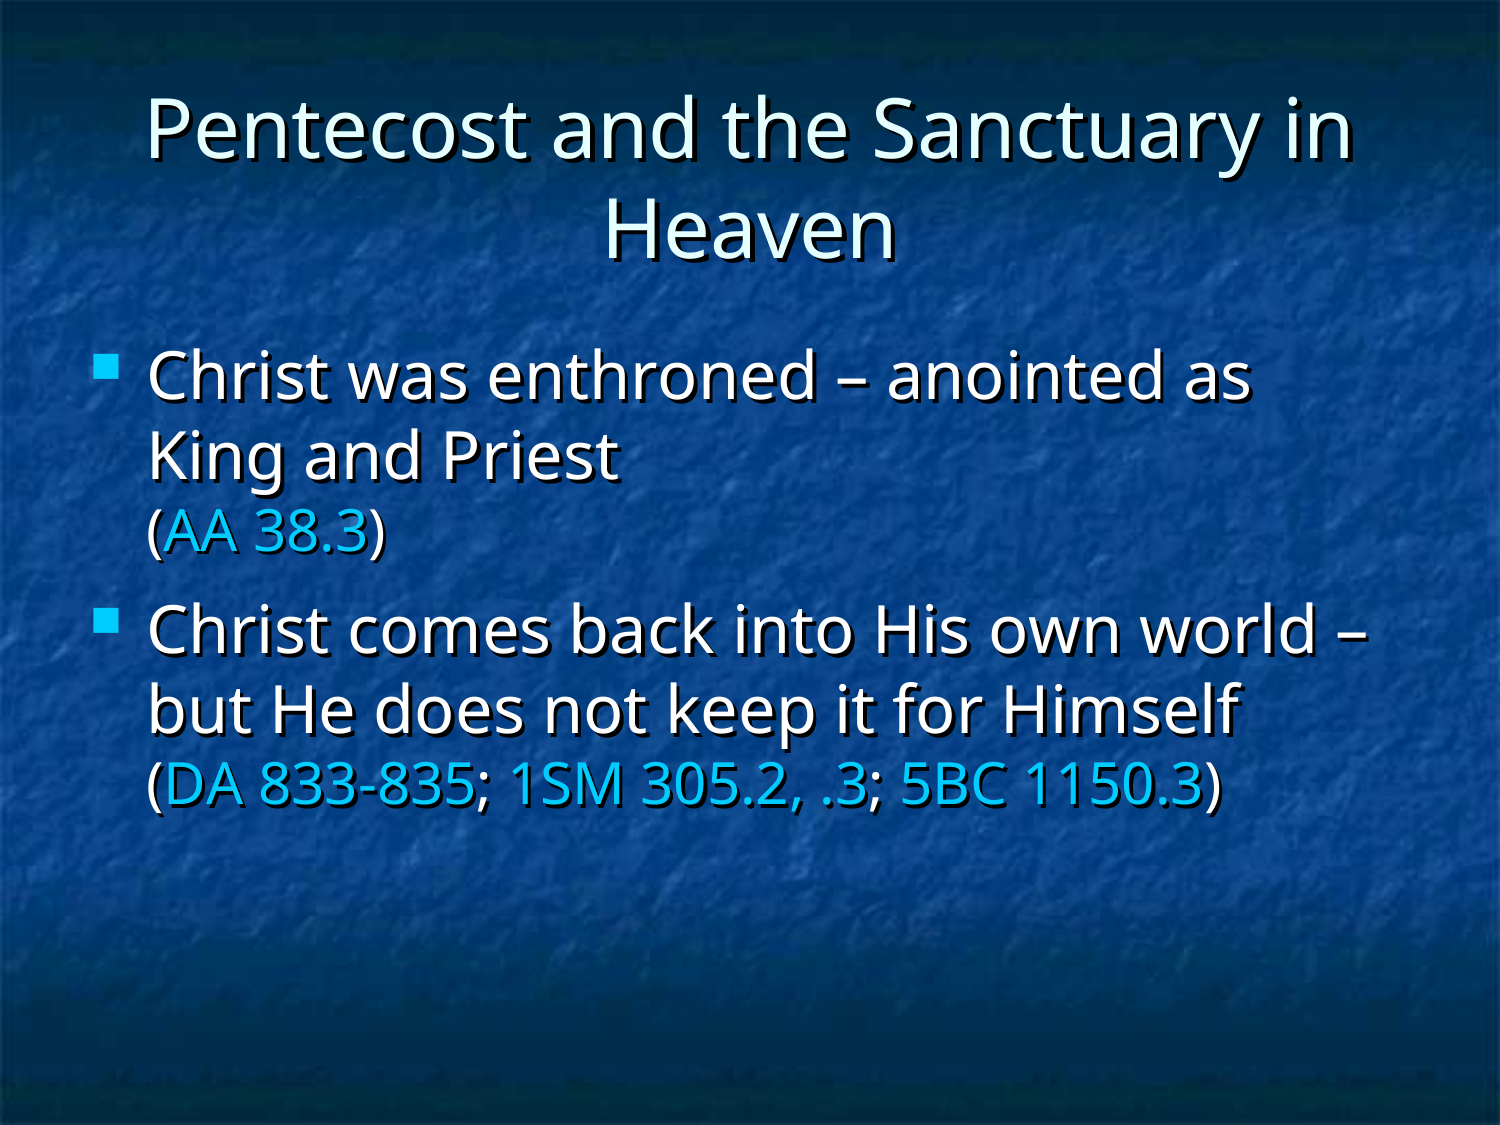

# Pentecost and the Sanctuary in Heaven
Christ was enthroned – anointed as King and Priest
(AA 38.3)
Christ comes back into His own world – but He does not keep it for Himself
(DA 833-835; 1SM 305.2, .3; 5BC 1150.3)